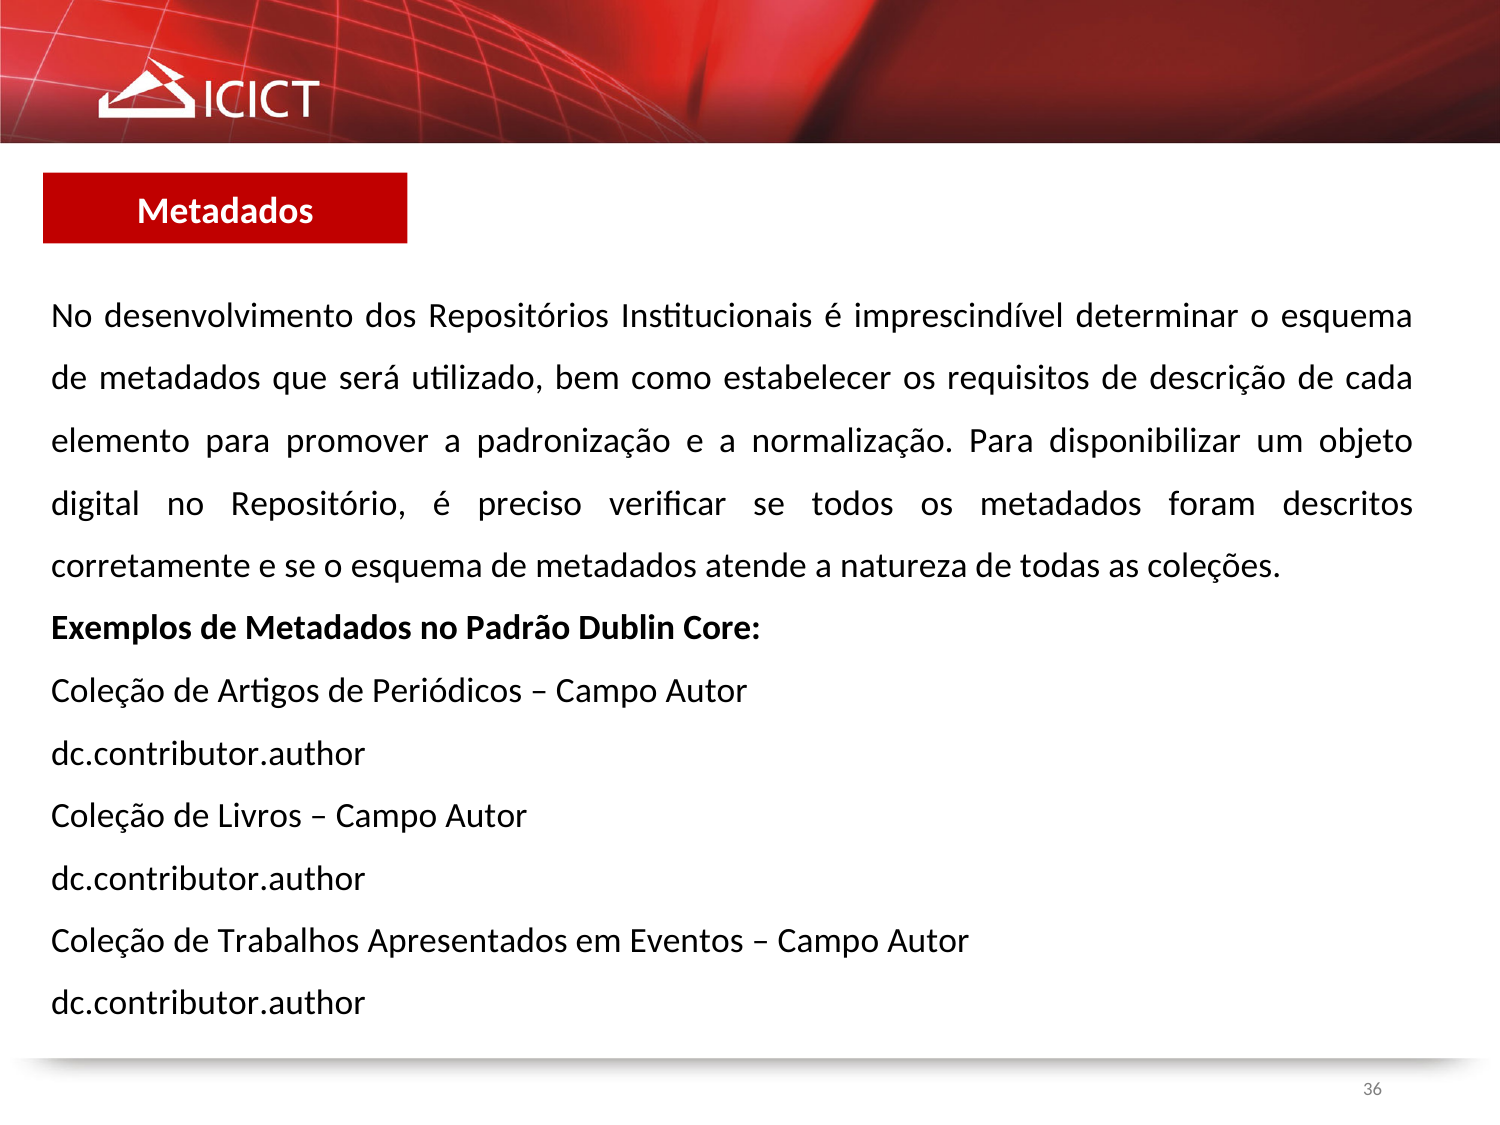

Metadados
No desenvolvimento dos Repositórios Institucionais é imprescindível determinar o esquema de metadados que será utilizado, bem como estabelecer os requisitos de descrição de cada elemento para promover a padronização e a normalização. Para disponibilizar um objeto digital no Repositório, é preciso verificar se todos os metadados foram descritos corretamente e se o esquema de metadados atende a natureza de todas as coleções.
Exemplos de Metadados no Padrão Dublin Core:
Coleção de Artigos de Periódicos – Campo Autor
dc.contributor.author
Coleção de Livros – Campo Autor
dc.contributor.author
Coleção de Trabalhos Apresentados em Eventos – Campo Autor
dc.contributor.author